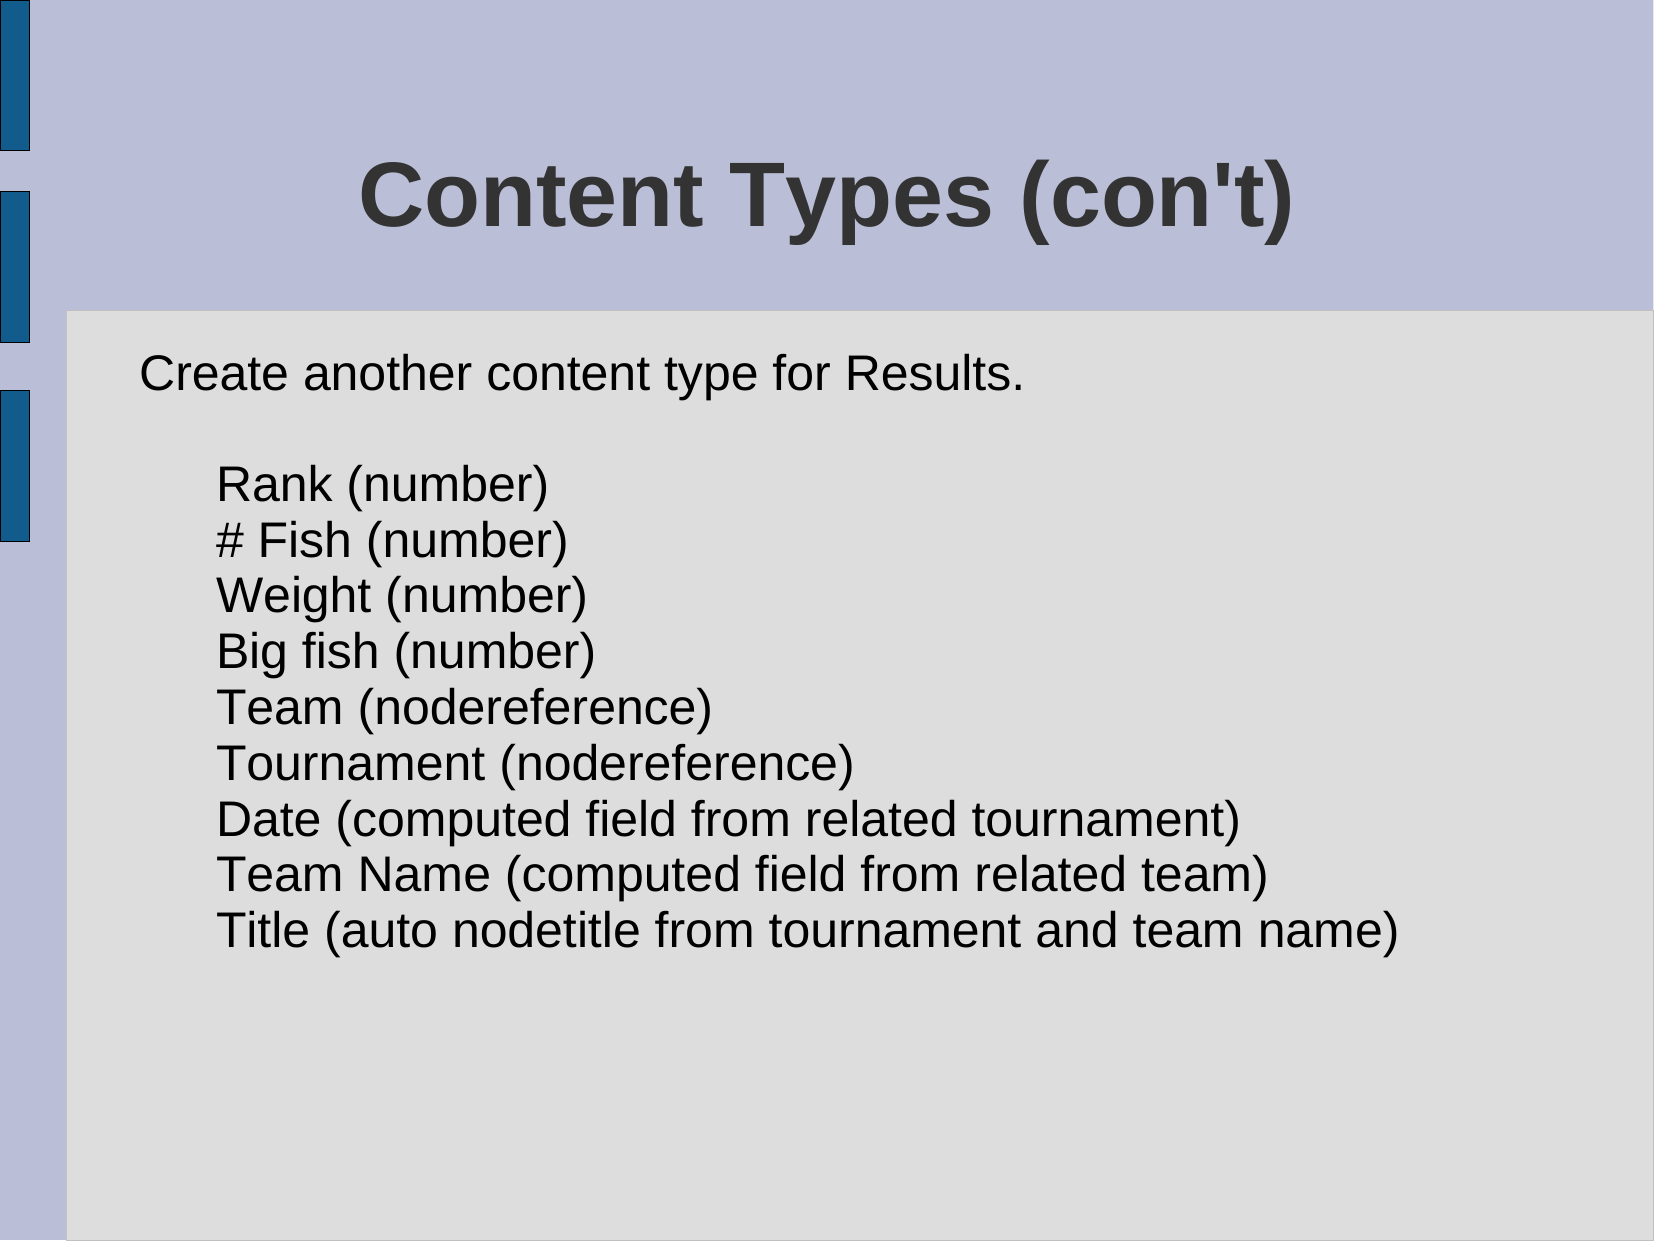

# Content Types (con't)
Create another content type for Results.
Rank (number)
# Fish (number)
Weight (number)
Big fish (number)
Team (nodereference)
Tournament (nodereference)
Date (computed field from related tournament)
Team Name (computed field from related team)
Title (auto nodetitle from tournament and team name)